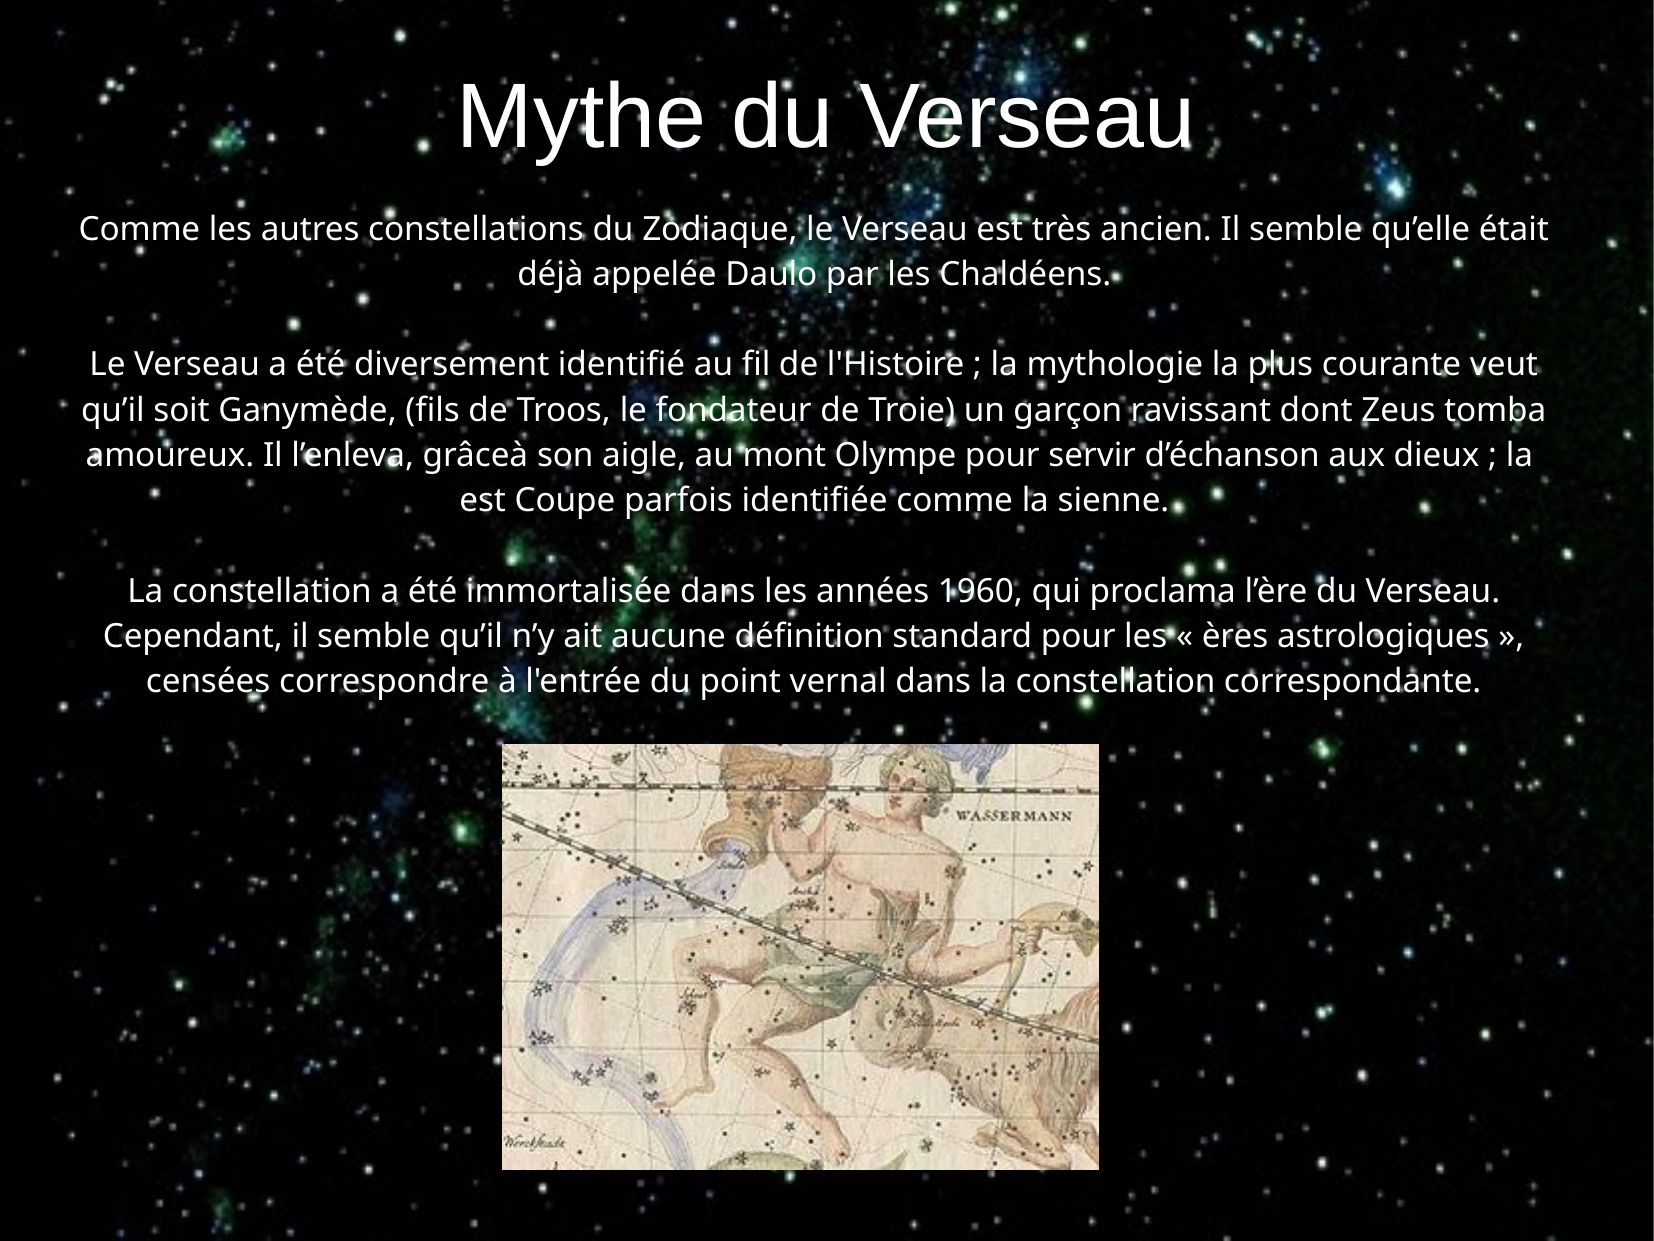

# Mythe du Verseau
Comme les autres constellations du Zodiaque, le Verseau est très ancien. Il semble qu’elle était déjà appelée Daulo par les Chaldéens.
Le Verseau a été diversement identifié au fil de l'Histoire ; la mythologie la plus courante veut qu’il soit Ganymède, (fils de Troos, le fondateur de Troie) un garçon ravissant dont Zeus tomba amoureux. Il l’enleva, grâceà son aigle, au mont Olympe pour servir d’échanson aux dieux ; la est Coupe parfois identifiée comme la sienne.
La constellation a été immortalisée dans les années 1960, qui proclama l’ère du Verseau. Cependant, il semble qu’il n’y ait aucune définition standard pour les « ères astrologiques », censées correspondre à l'entrée du point vernal dans la constellation correspondante.